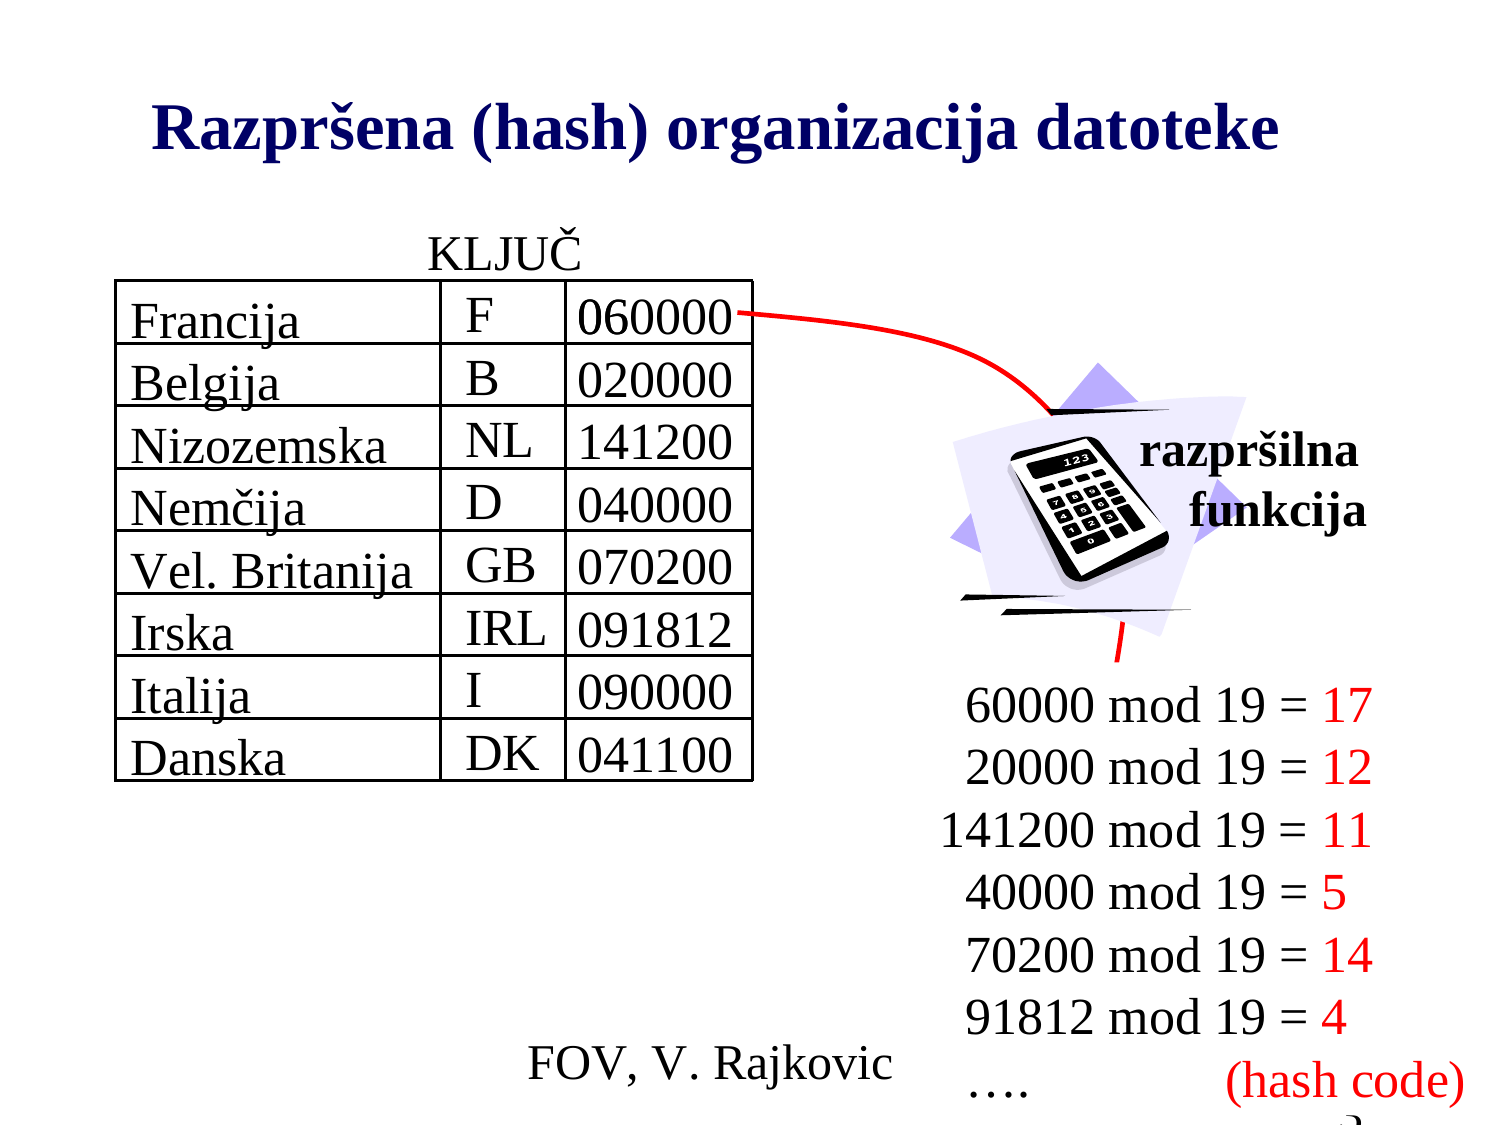

Razpršena (hash) organizacija datoteke
 KLJUČ
F
B
NL
D
GB
IRL
I
DK
060000
020000
141200
040000
070200
091812
090000
041100
06
Francija
Belgija
Nizozemska
Nemčija
Vel. Britanija
Irska
Italija
Danska
razpršilna
 funkcija
 60000 mod 19 = 17
 20000 mod 19 = 12
141200 mod 19 = 11
 40000 mod 19 = 5
 70200 mod 19 = 14
 91812 mod 19 = 4
 …. (hash code)
FOV, V. Rajkovic
13